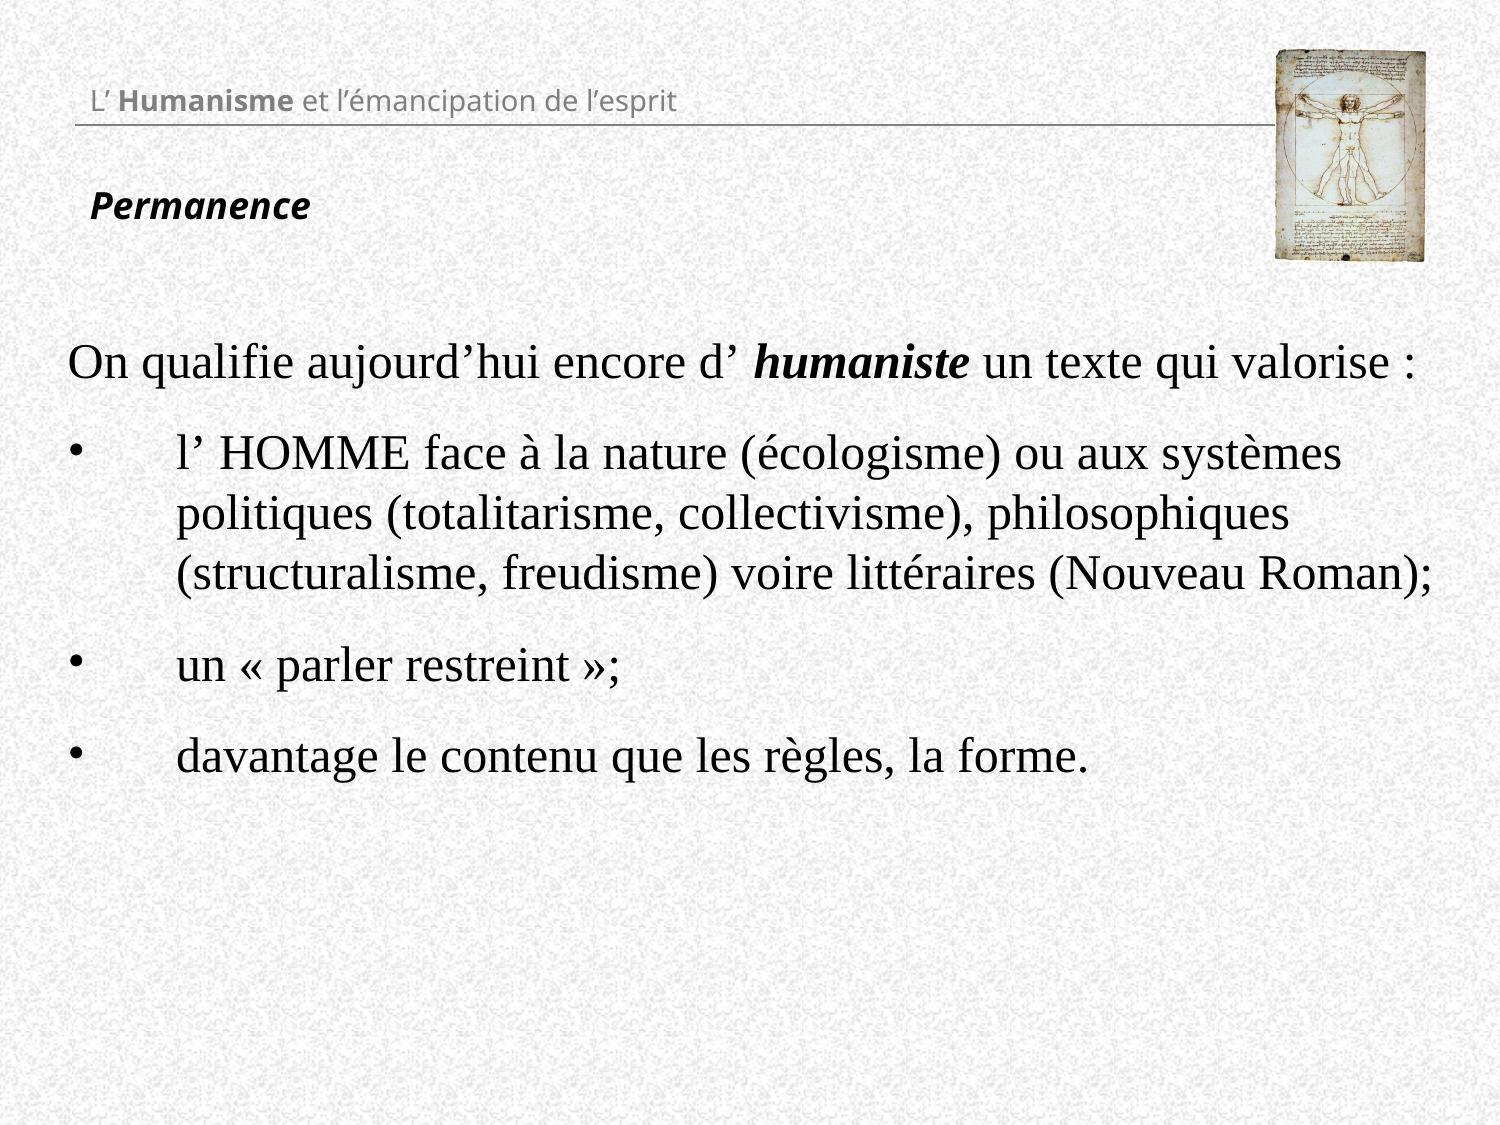

L’ Humanisme et l’émancipation de l’esprit
Permanence
On qualifie aujourd’hui encore d’ humaniste un texte qui valorise :
l’ HOMME face à la nature (écologisme) ou aux systèmes politiques (totalitarisme, collectivisme), philosophiques (structuralisme, freudisme) voire littéraires (Nouveau Roman);
un « parler restreint »;
davantage le contenu que les règles, la forme.